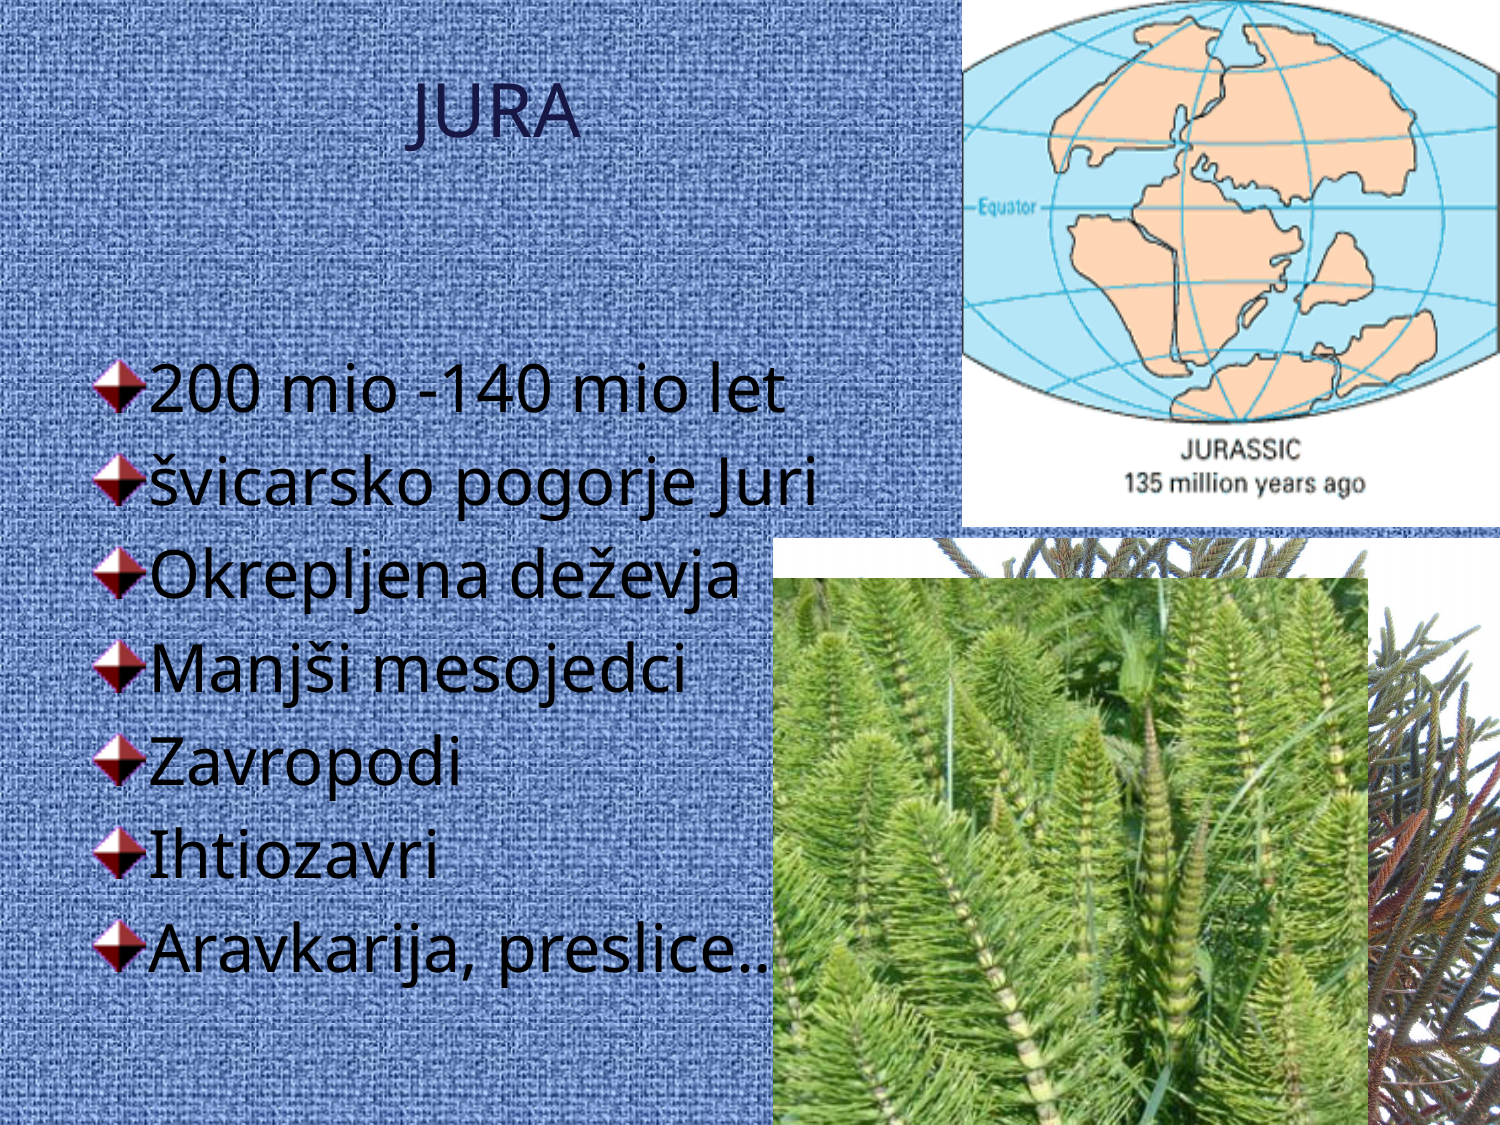

JURA
# 200 mio -140 mio let
švicarsko pogorje Juri
Okrepljena deževja
Manjši mesojedci
Zavropodi
Ihtiozavri
Aravkarija, preslice…